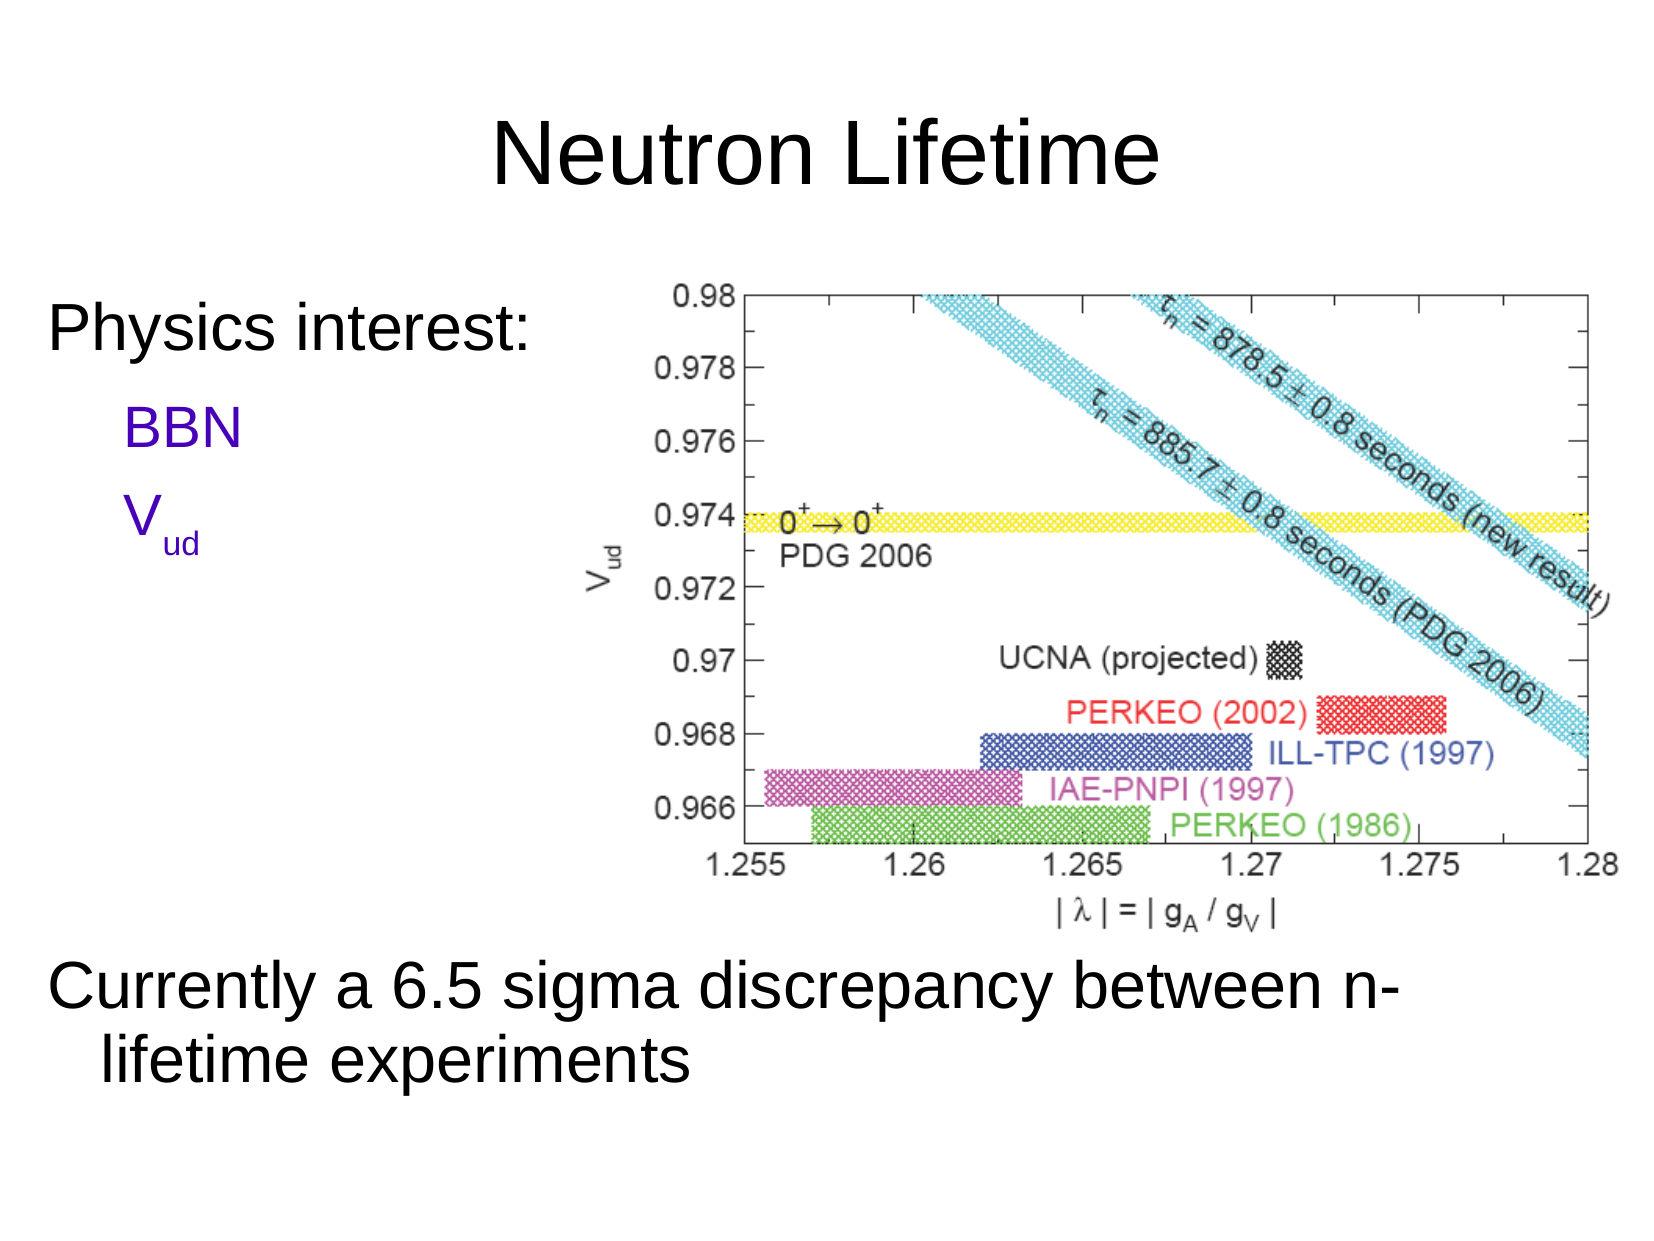

# Neutron Lifetime
Physics interest:
BBN
Vud
Currently a 6.5 sigma discrepancy between n-lifetime experiments